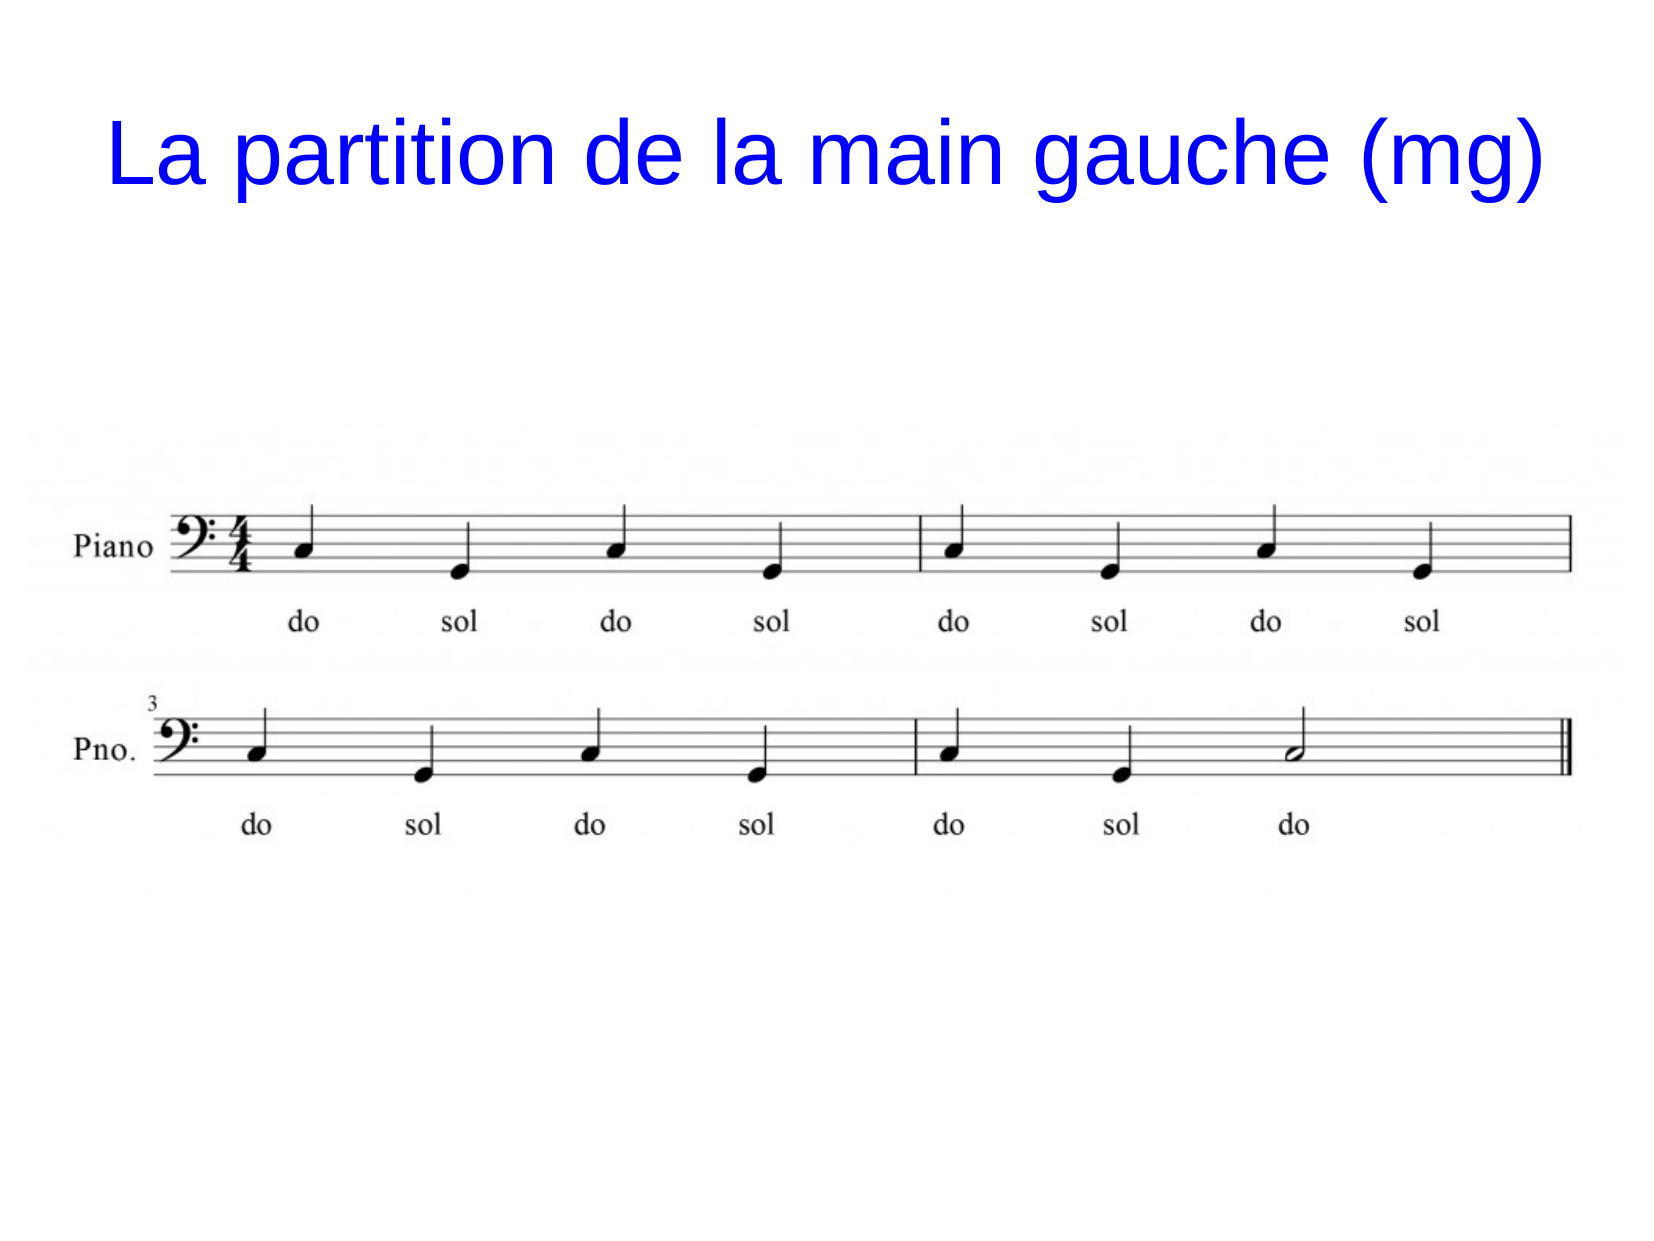

# La partition de la main gauche (mg)